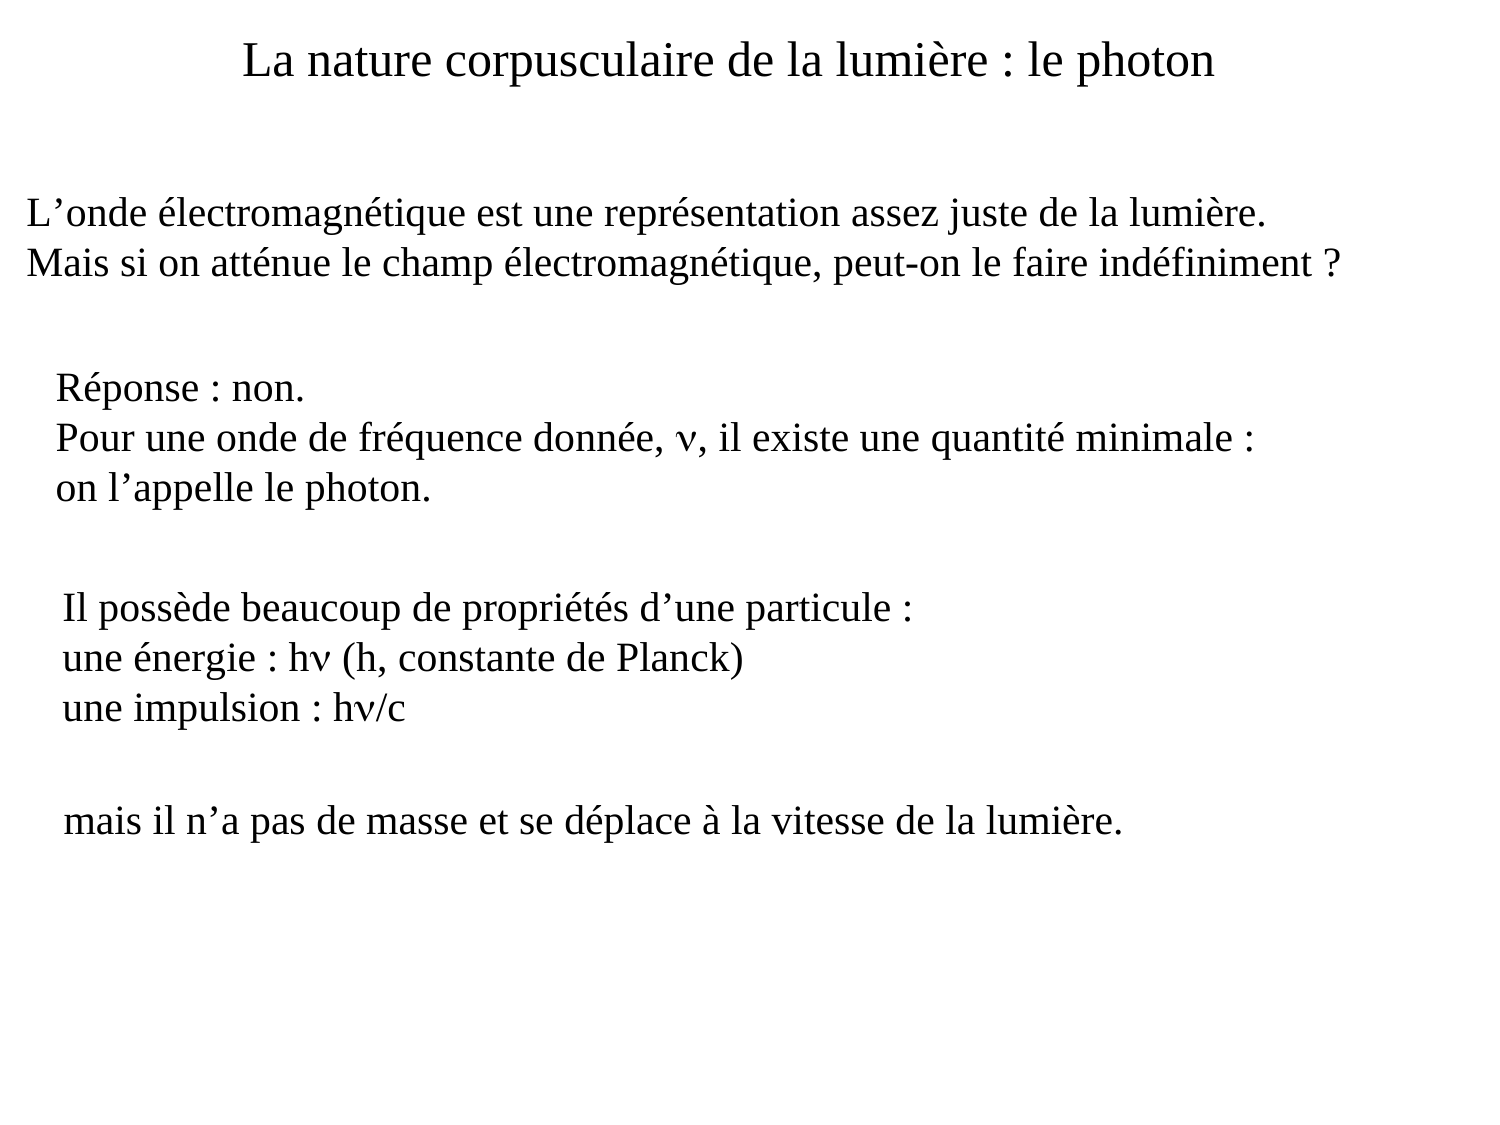

La nature corpusculaire de la lumière : le photon
L’onde électromagnétique est une représentation assez juste de la lumière.
Mais si on atténue le champ électromagnétique, peut-on le faire indéfiniment ?
Réponse : non.
Pour une onde de fréquence donnée, , il existe une quantité minimale :
on l’appelle le photon.
Il possède beaucoup de propriétés d’une particule :
une énergie : h (h, constante de Planck)
une impulsion : h/c
mais il n’a pas de masse et se déplace à la vitesse de la lumière.